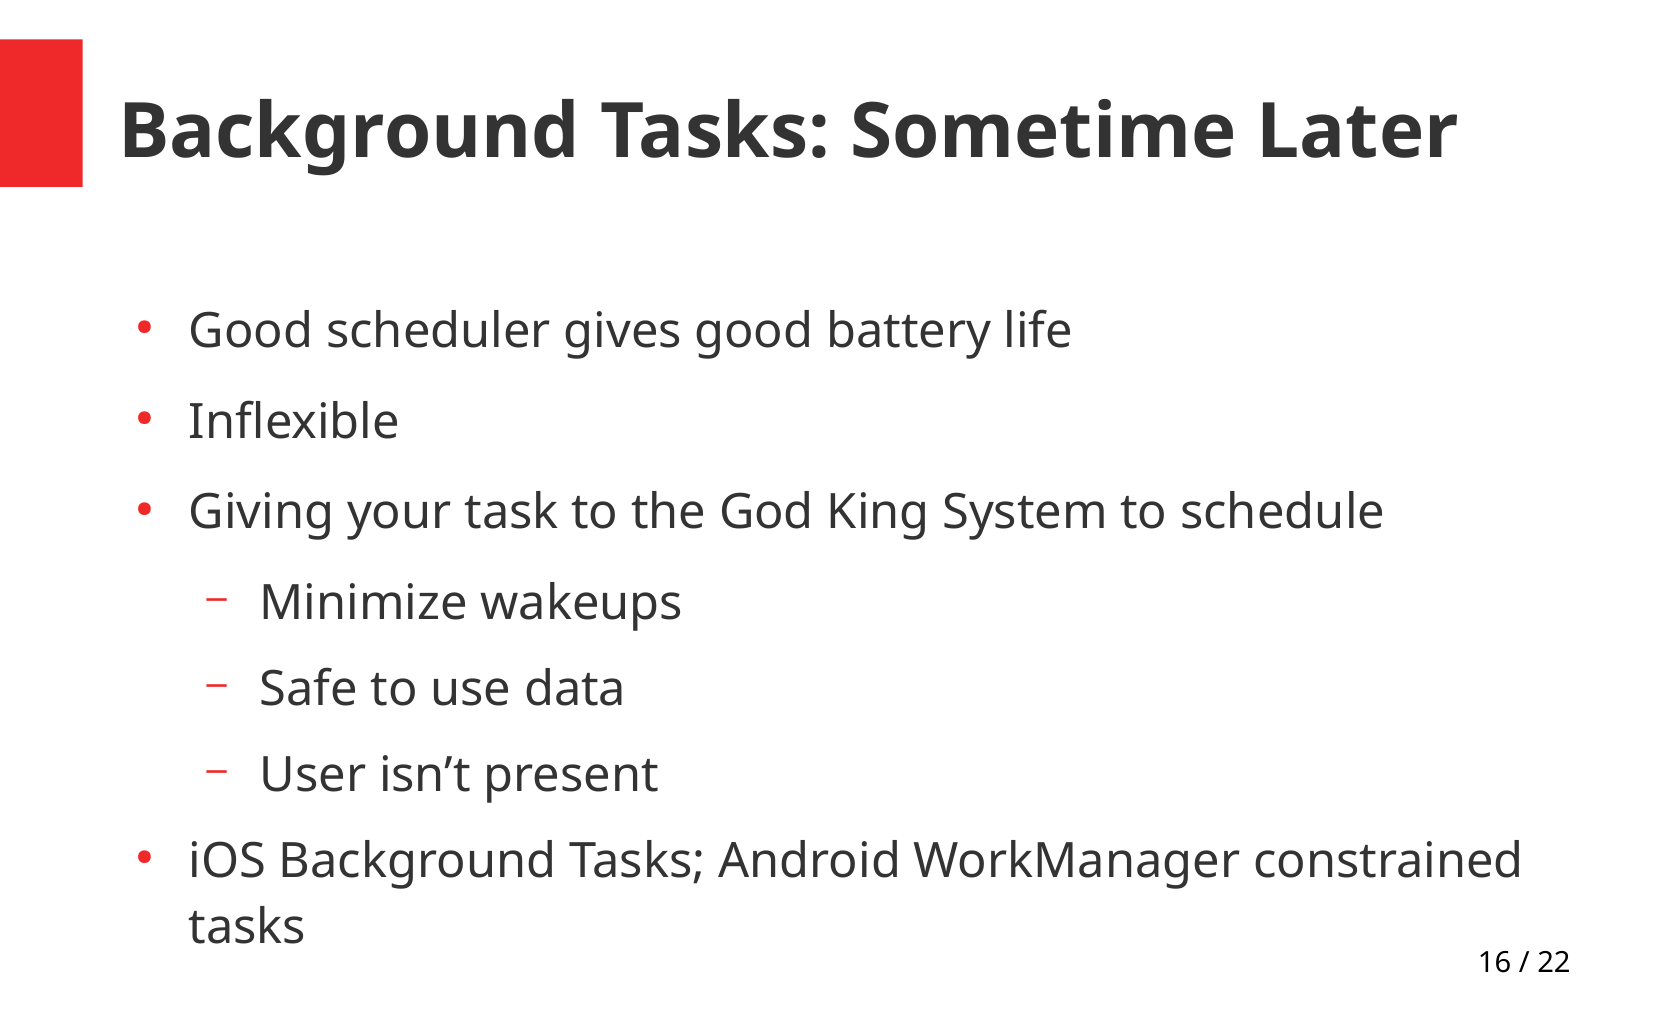

# Background Tasks: Sometime Later
Good scheduler gives good battery life
Inflexible
Giving your task to the God King System to schedule
Minimize wakeups
Safe to use data
User isn’t present
iOS Background Tasks; Android WorkManager constrained tasks
16